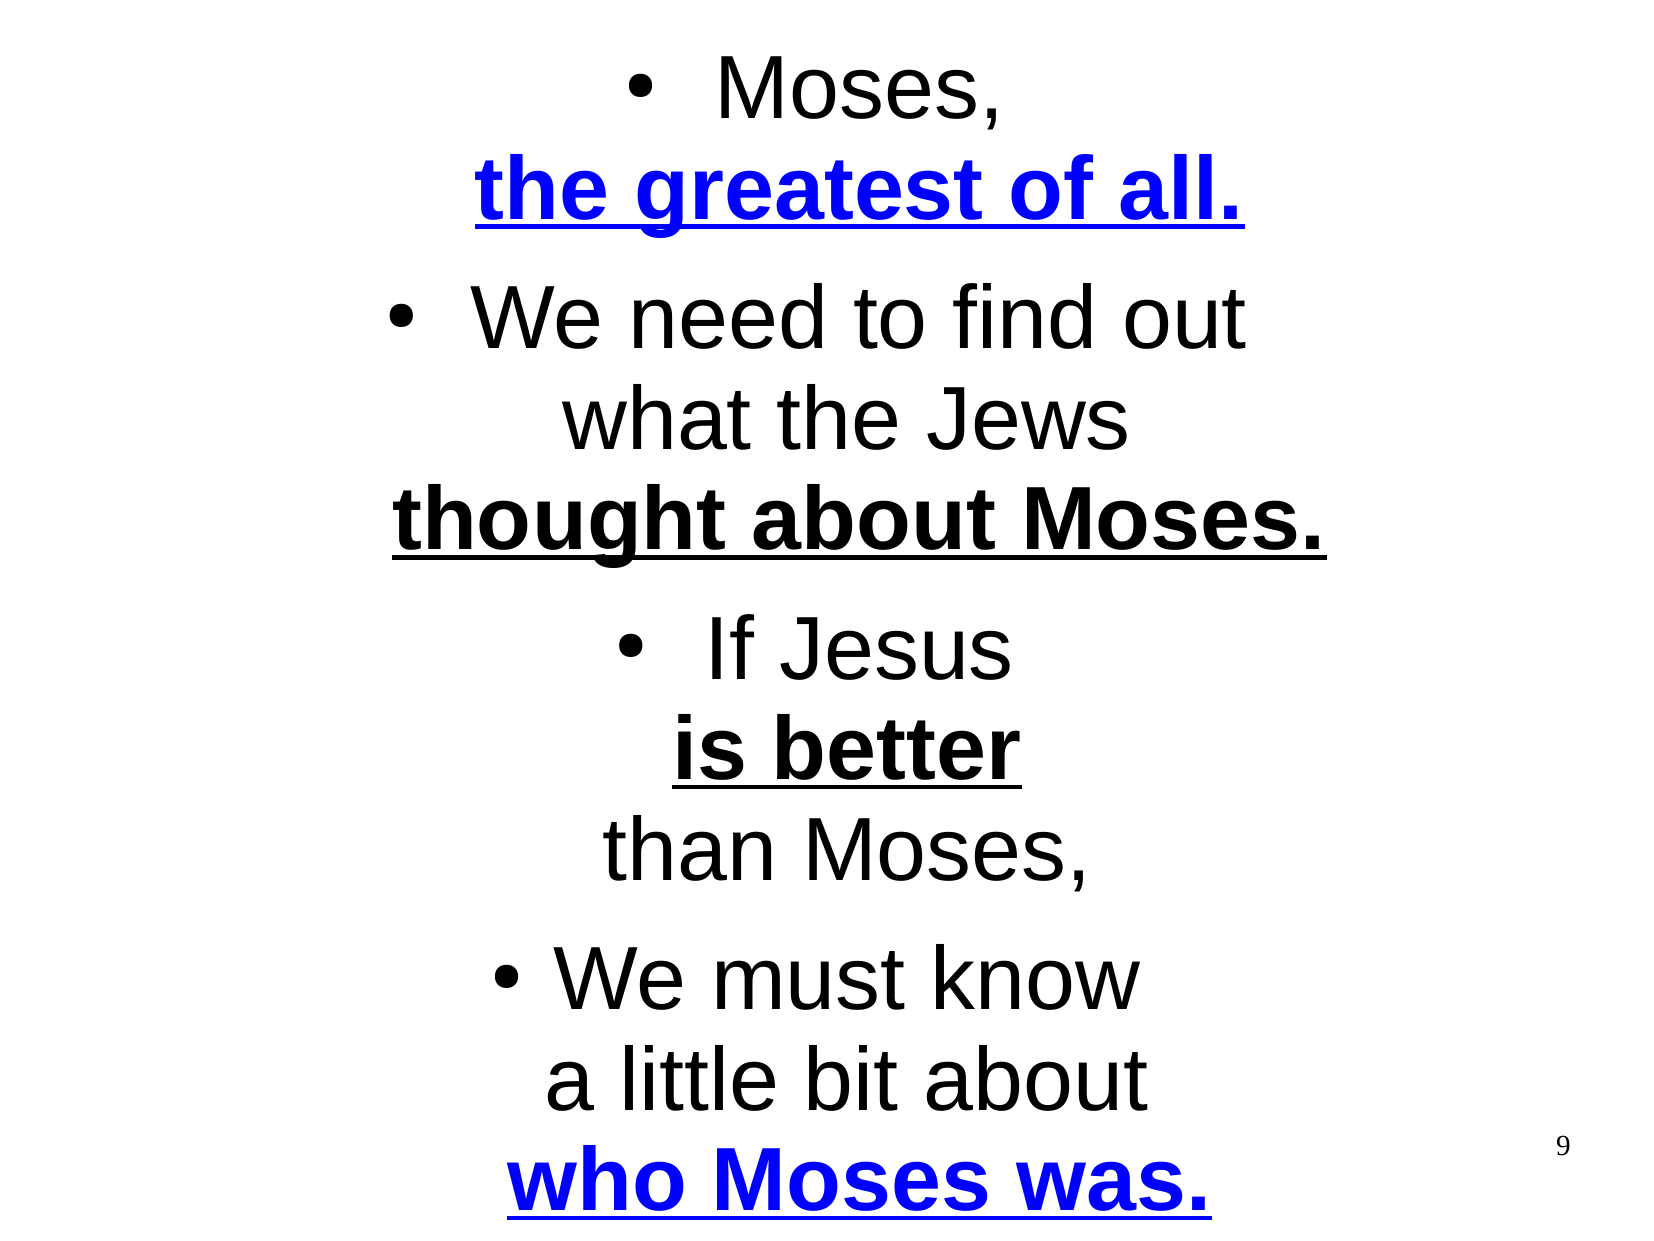

# Moses, the greatest of all.
 We need to find out
what the Jews
thought about Moses.
 If Jesus
is better
than Moses,
We must know
a little bit about
who Moses was.
9